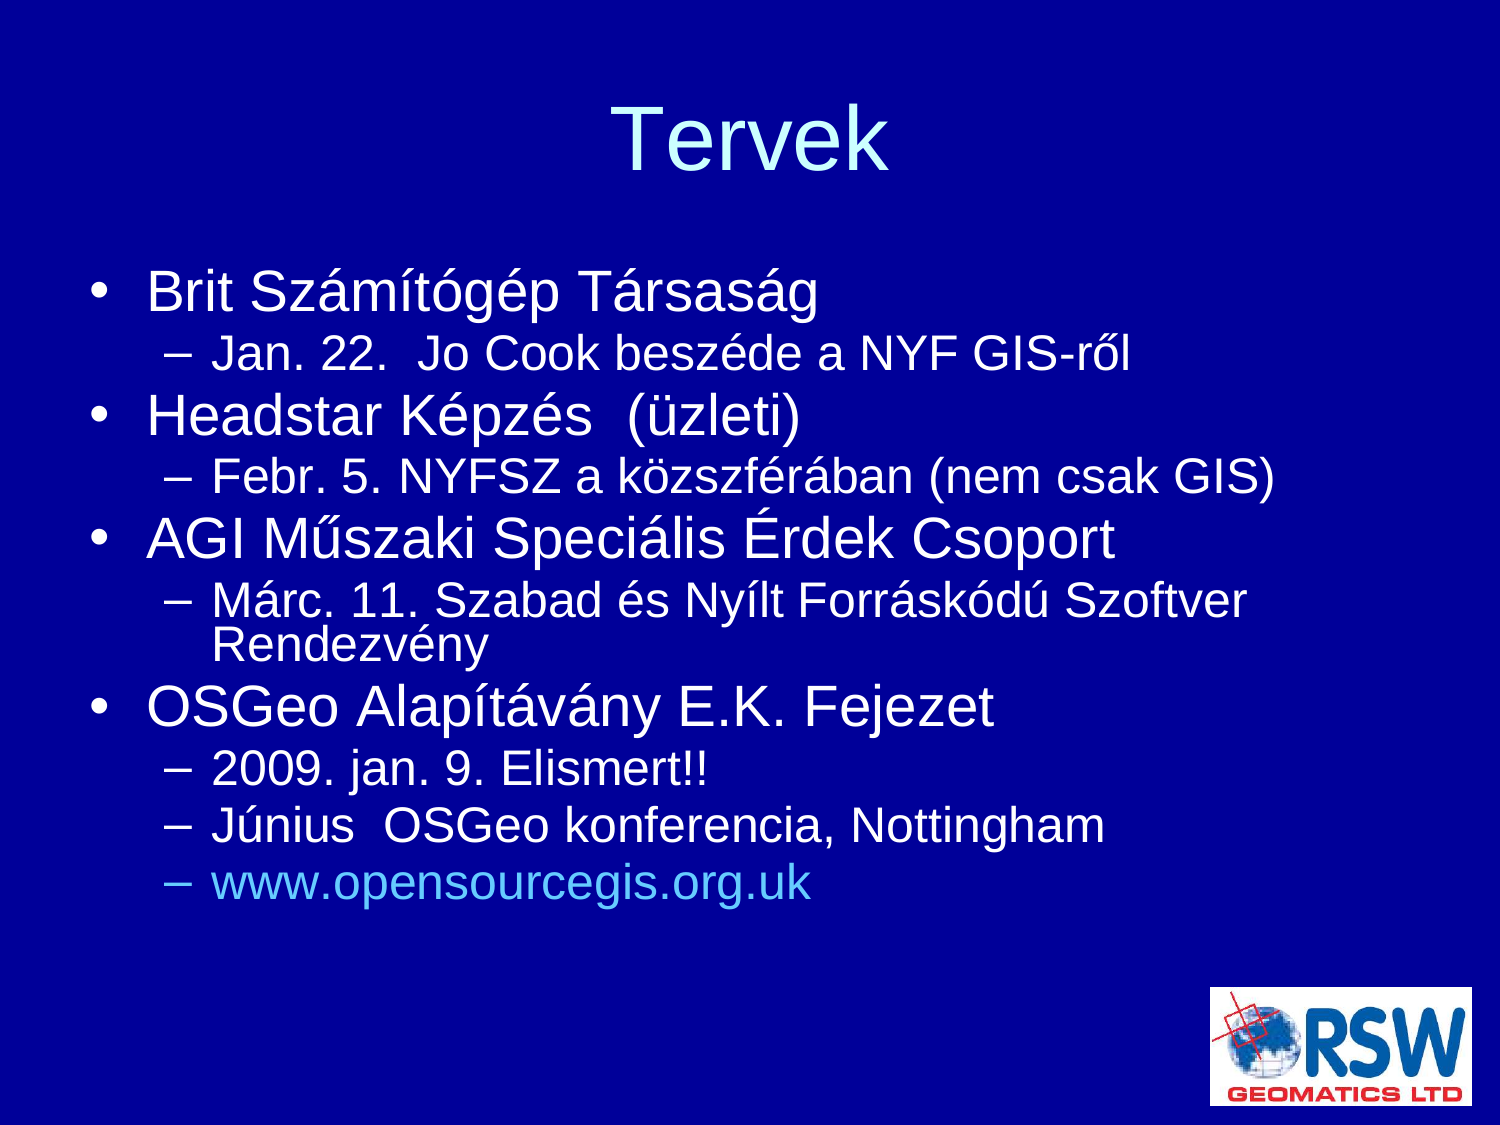

# Tervek
Brit Számítógép Társaság
Jan. 22. Jo Cook beszéde a NYF GIS-ről
Headstar Képzés (üzleti)
Febr. 5. NYFSZ a közszférában (nem csak GIS)
AGI Műszaki Speciális Érdek Csoport
Márc. 11. Szabad és Nyílt Forráskódú Szoftver Rendezvény
OSGeo Alapítávány E.K. Fejezet
2009. jan. 9. Elismert!!
Június OSGeo konferencia, Nottingham
www.opensourcegis.org.uk